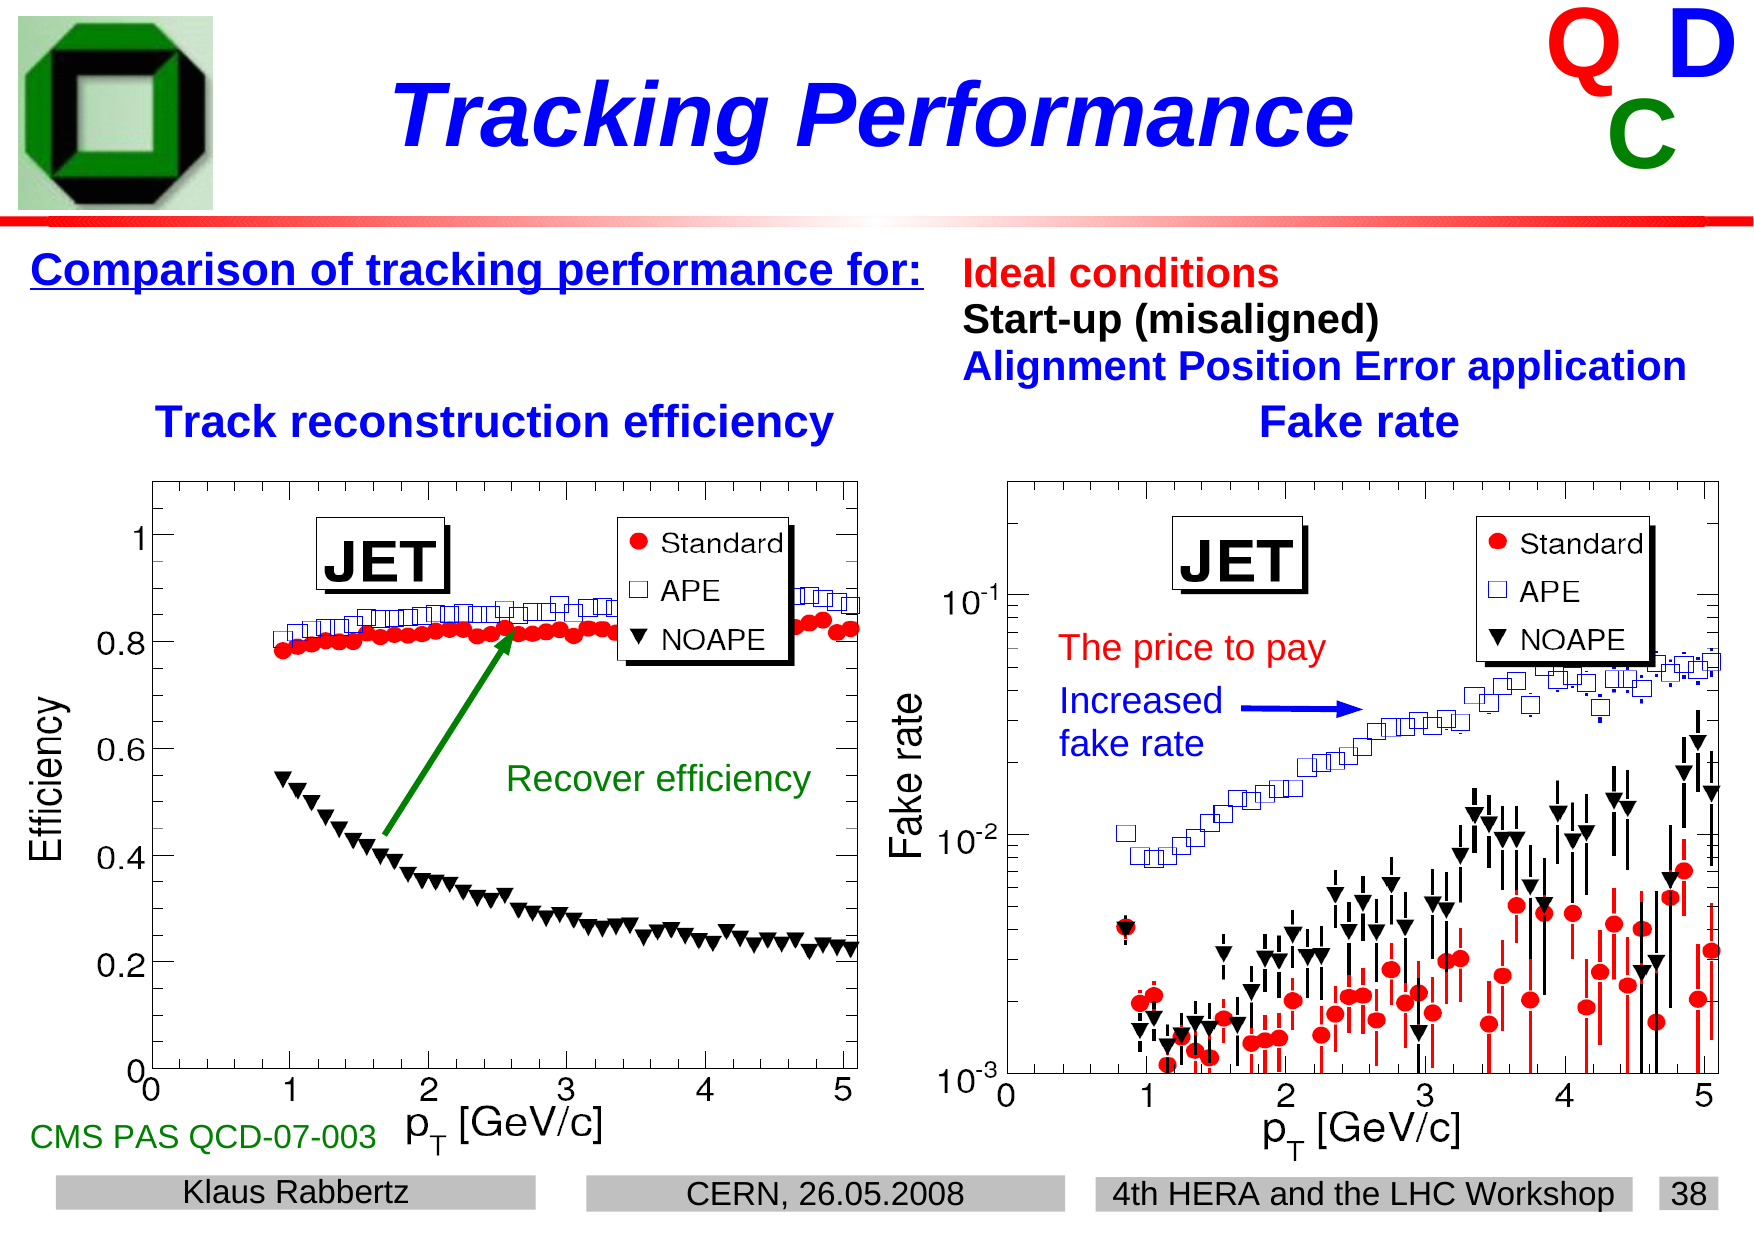

# Tracking Performance
Comparison of tracking performance for:
 Ideal conditions
 Start-up (misaligned)
 Alignment Position Error application
Track reconstruction efficiency
Fake rate
The price to pay
Increased
fake rate
Recover efficiency
CMS PAS QCD-07-003